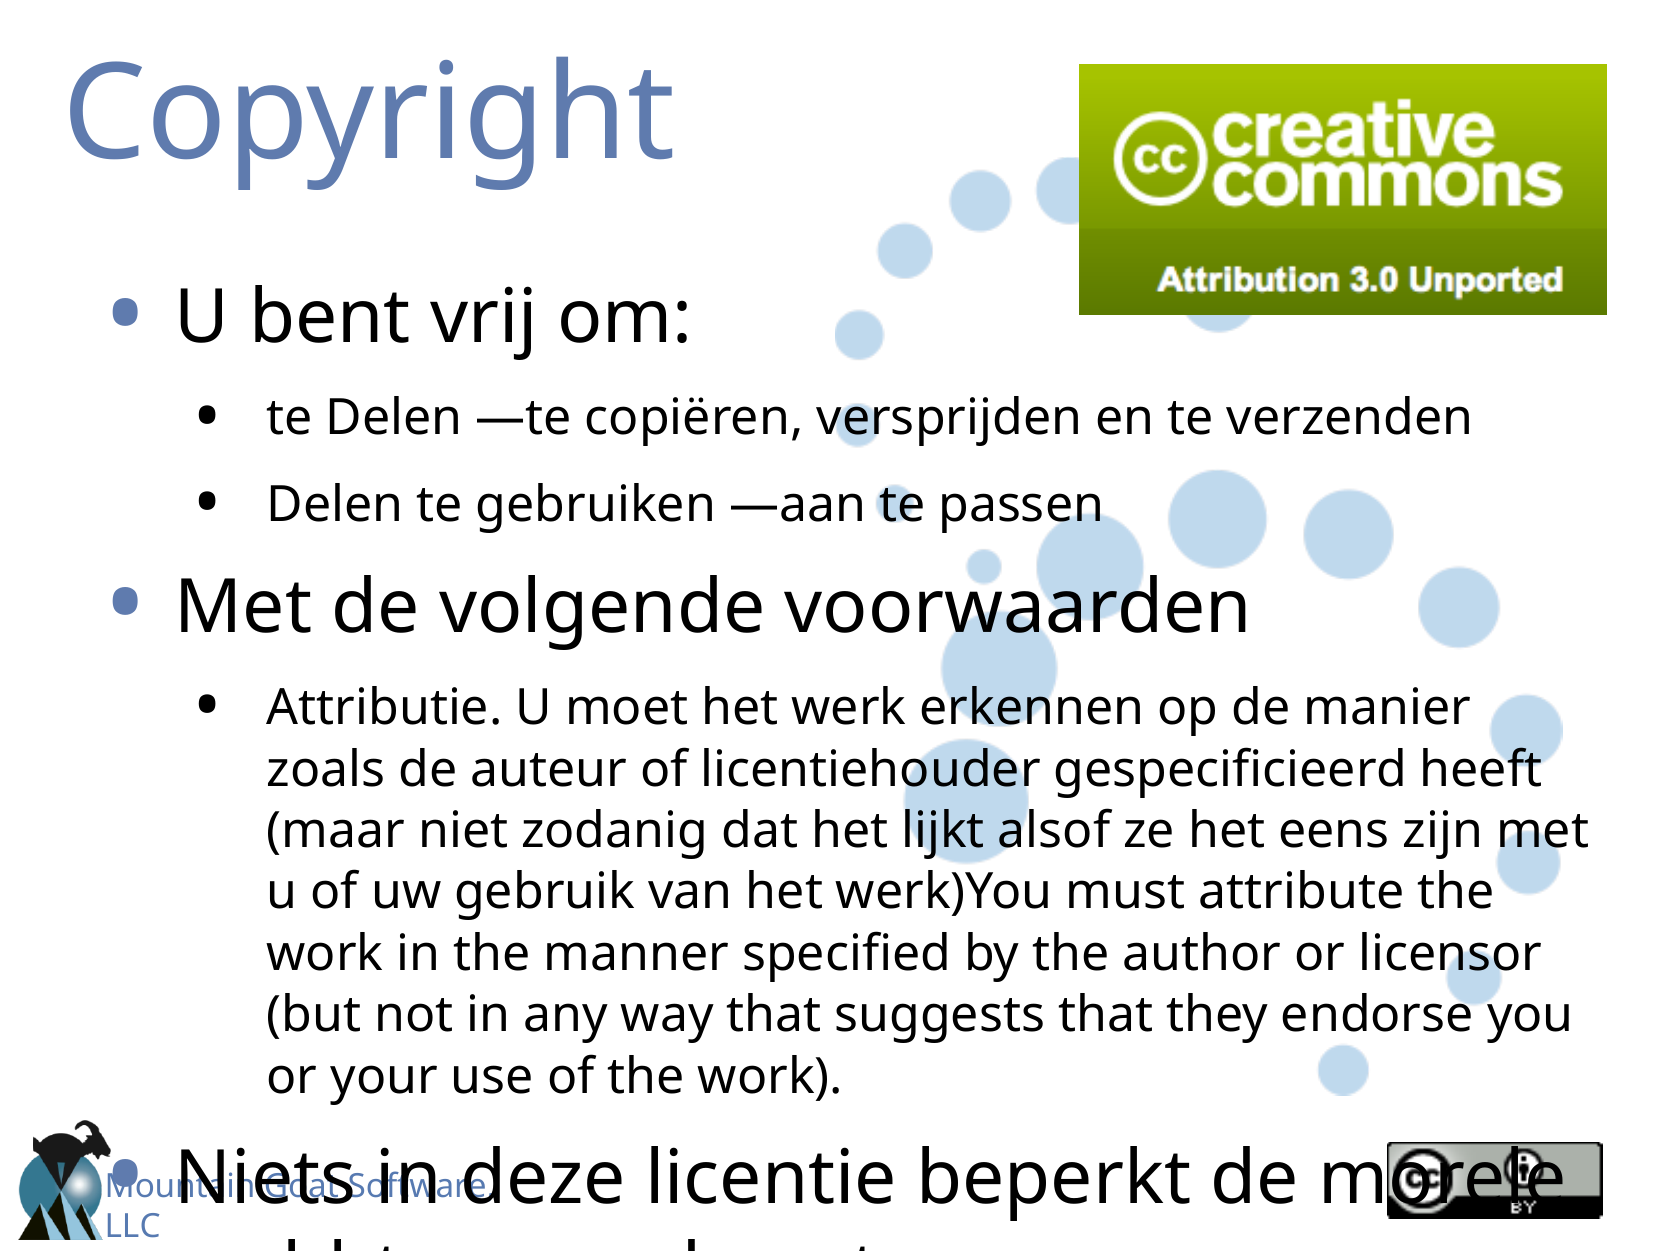

# Copyright
U bent vrij om:
te Delen ―te copiëren, versprijden en te verzenden
Delen te gebruiken ―aan te passen
Met de volgende voorwaarden
Attributie. U moet het werk erkennen op de manier zoals de auteur of licentiehouder gespecificieerd heeft (maar niet zodanig dat het lijkt alsof ze het eens zijn met u of uw gebruik van het werk)You must attribute the work in the manner specified by the author or licensor (but not in any way that suggests that they endorse you or your use of the work).
Niets in deze licentie beperkt de morele rechhten van de auteur
Meer informatie op http://creativecommons.org/licenses/by/3.0/